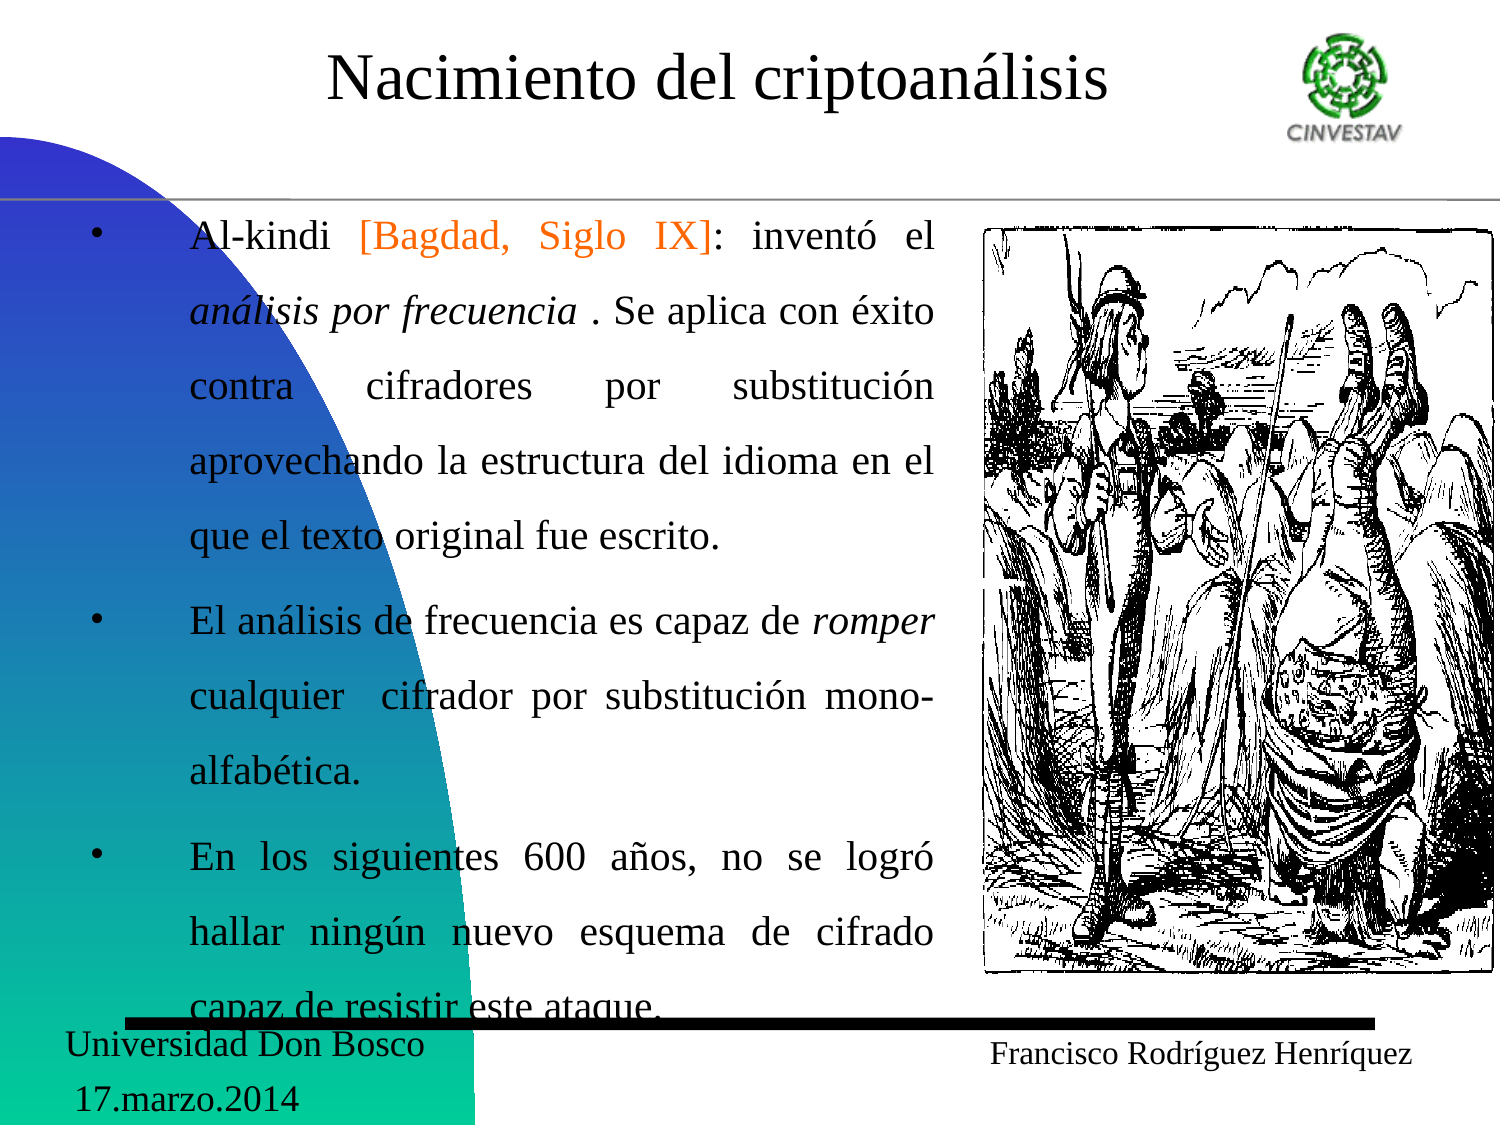

Nacimiento del criptoanálisis
Al-kindi [Bagdad, Siglo IX]: inventó el análisis por frecuencia . Se aplica con éxito contra cifradores por substitución aprovechando la estructura del idioma en el que el texto original fue escrito.
El análisis de frecuencia es capaz de romper cualquier cifrador por substitución mono-alfabética.
En los siguientes 600 años, no se logró hallar ningún nuevo esquema de cifrado capaz de resistir este ataque.